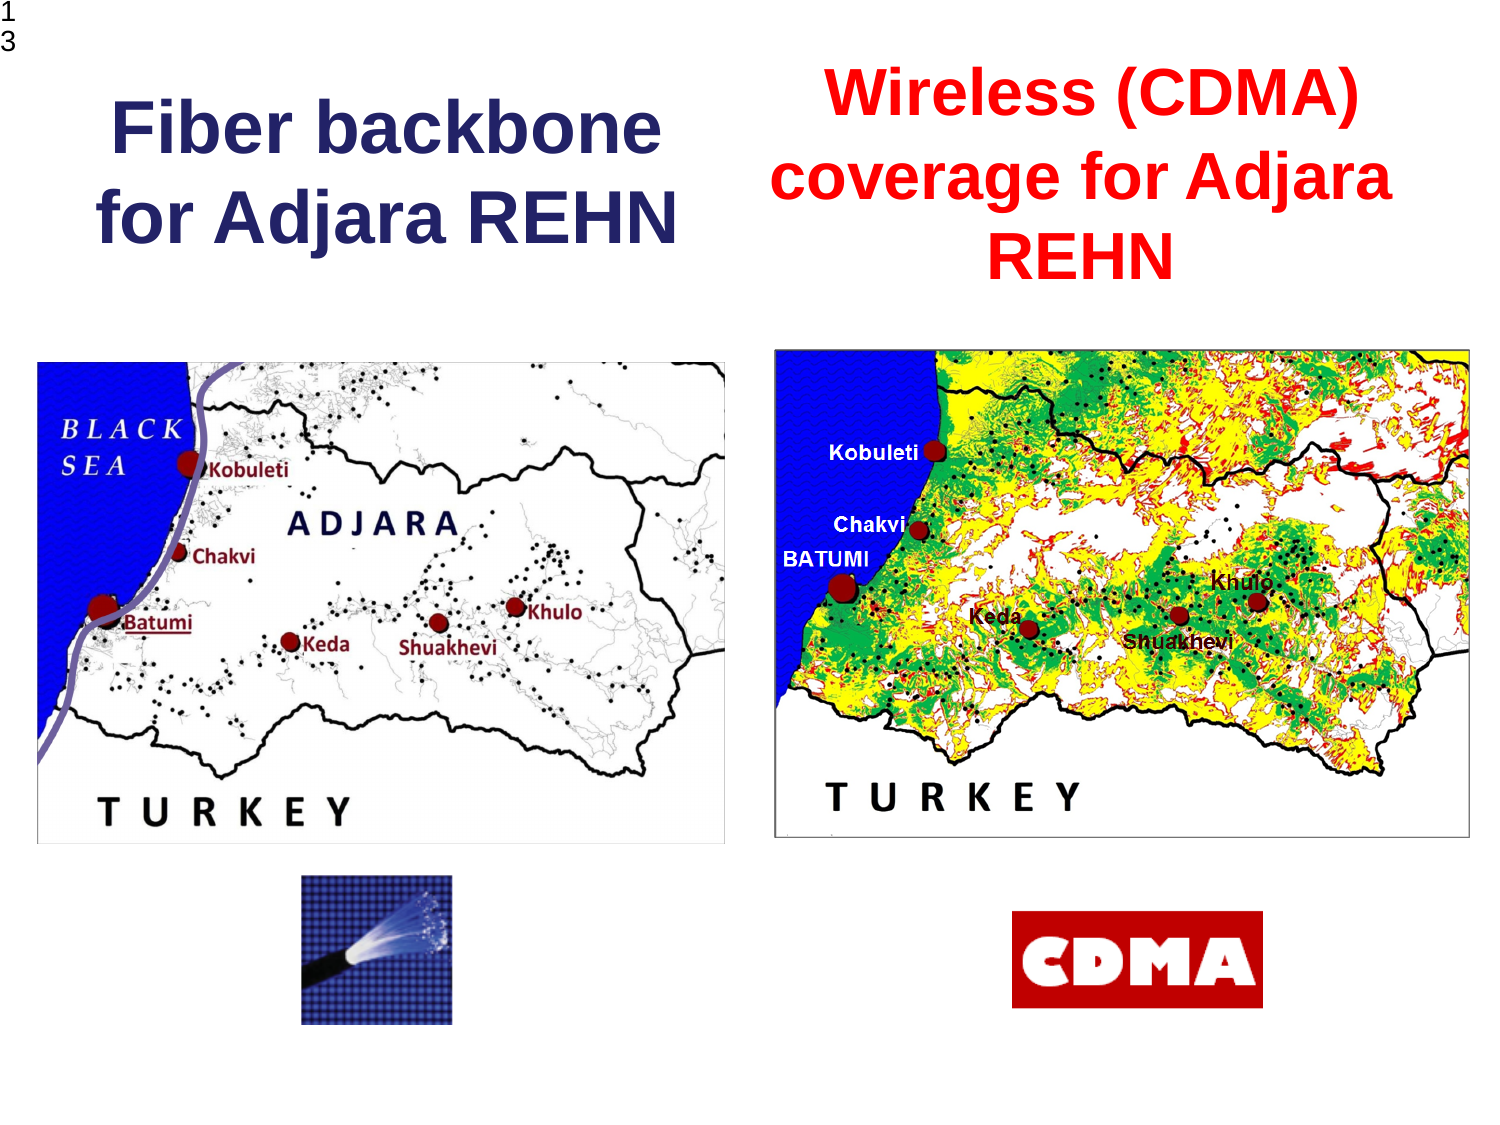

# Fiber backbone for Adjara REHN
 Wireless (CDMA) coverage for Adjara REHN